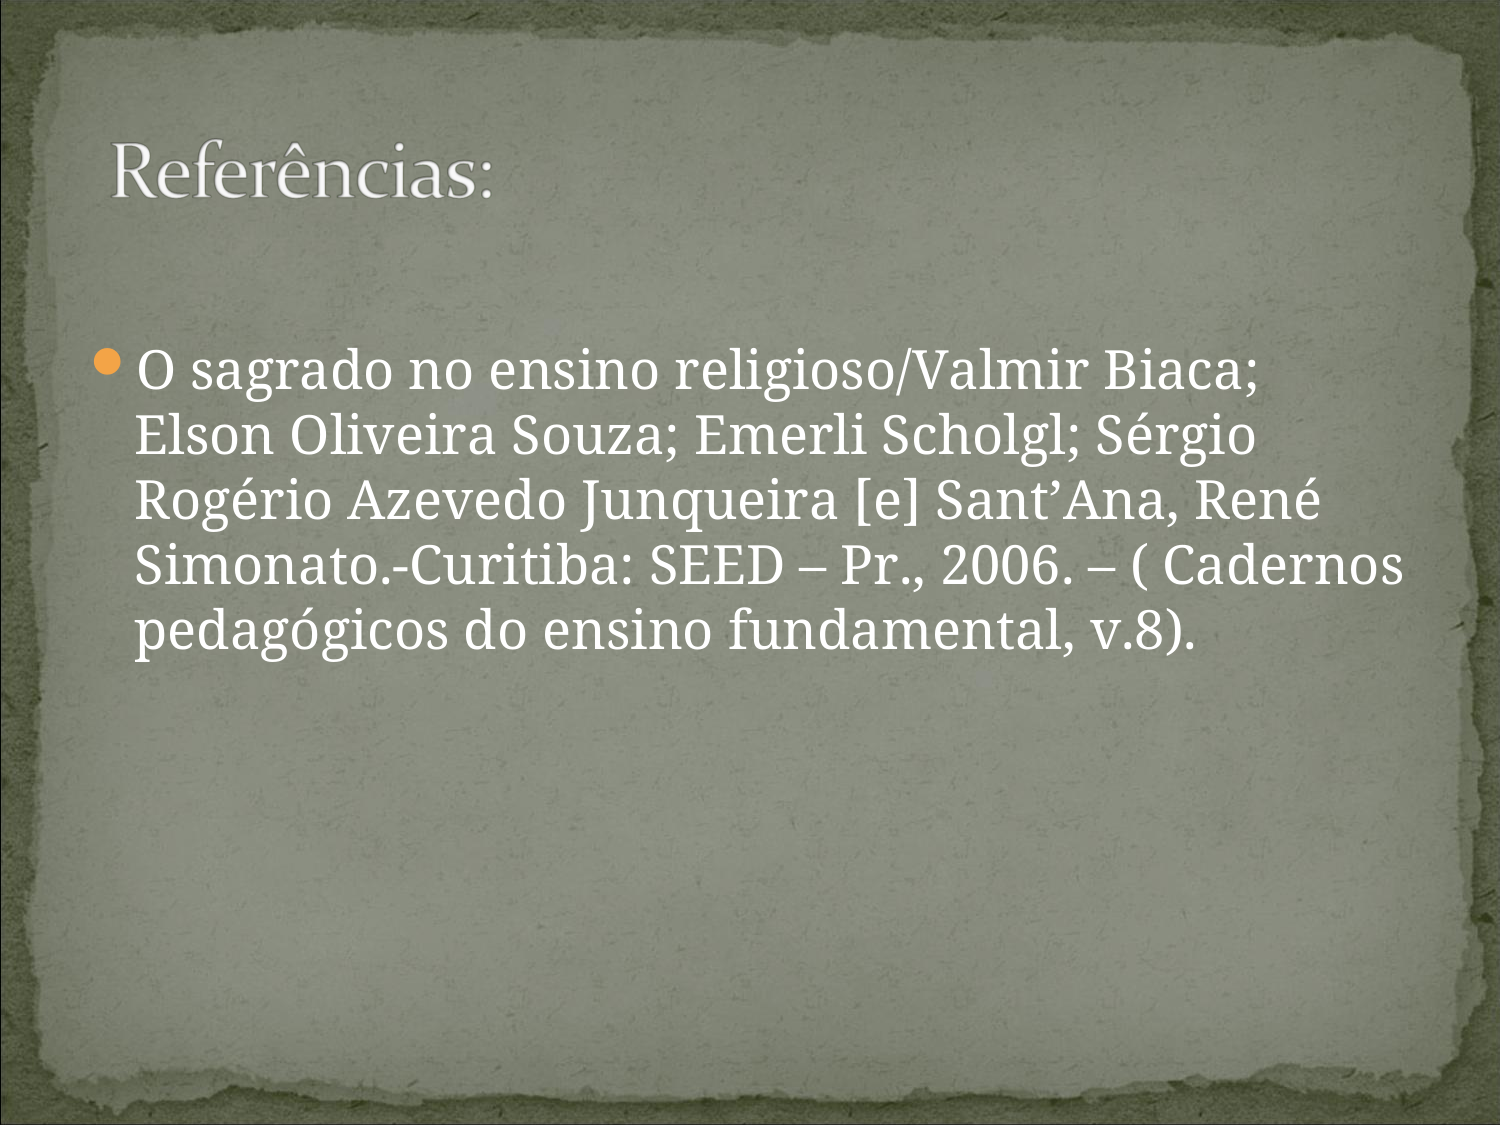

# O sagrado no ensino religioso/Valmir Biaca; Elson Oliveira Souza; Emerli Scholgl; Sérgio Rogério Azevedo Junqueira [e] Sant’Ana, René Simonato.-Curitiba: SEED – Pr., 2006. – ( Cadernos pedagógicos do ensino fundamental, v.8).